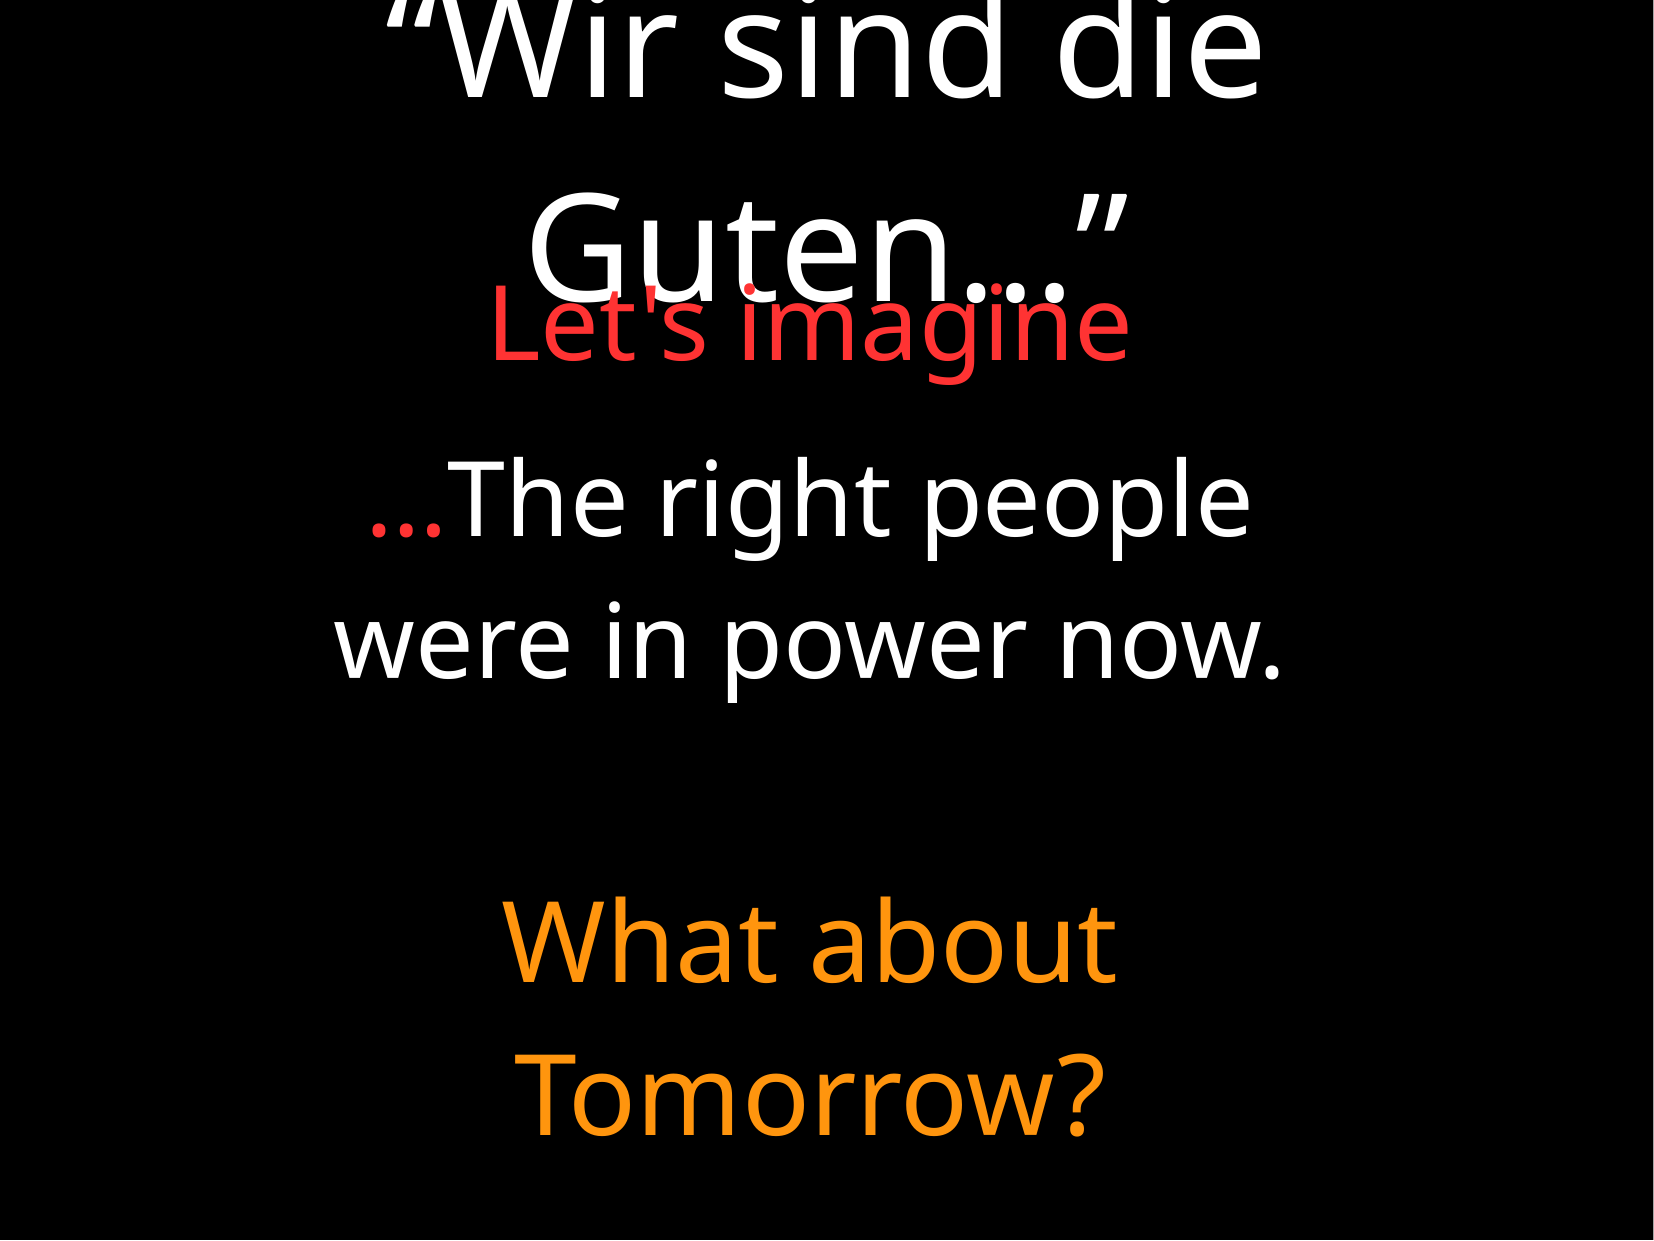

# “Wir sind die Guten…”
Let's imagine
…The right people
were in power now.
What about
Tomorrow?